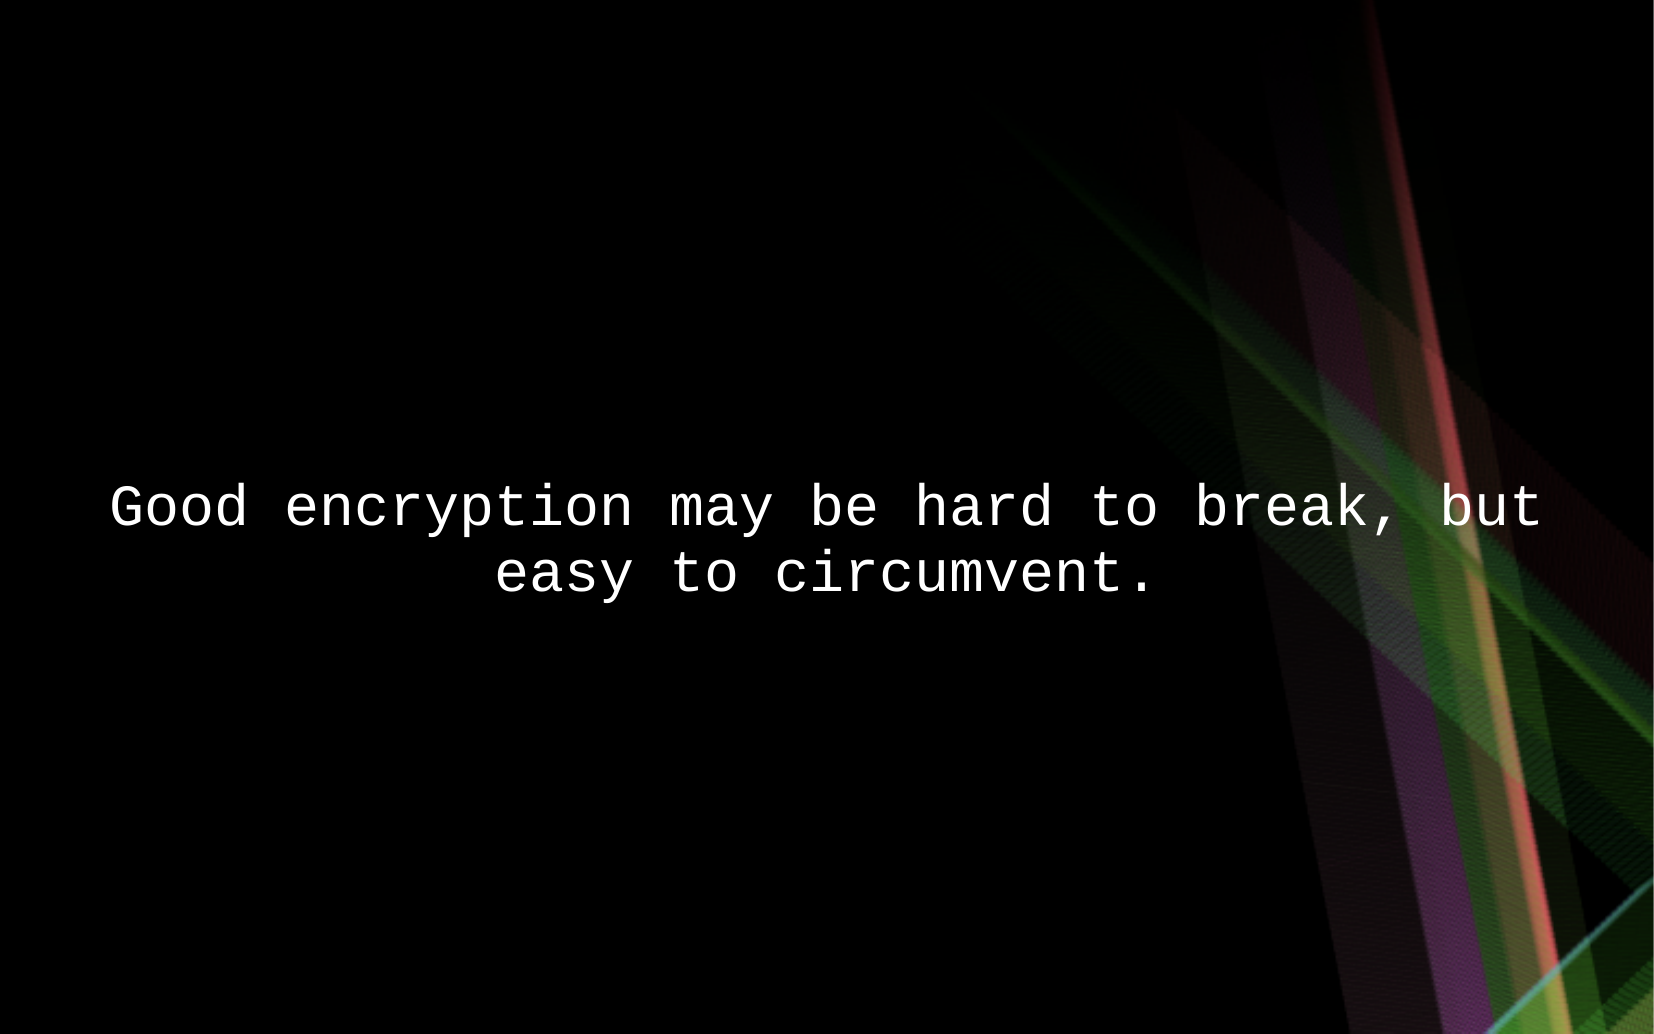

# Good encryption may be hard to break, but easy to circumvent.